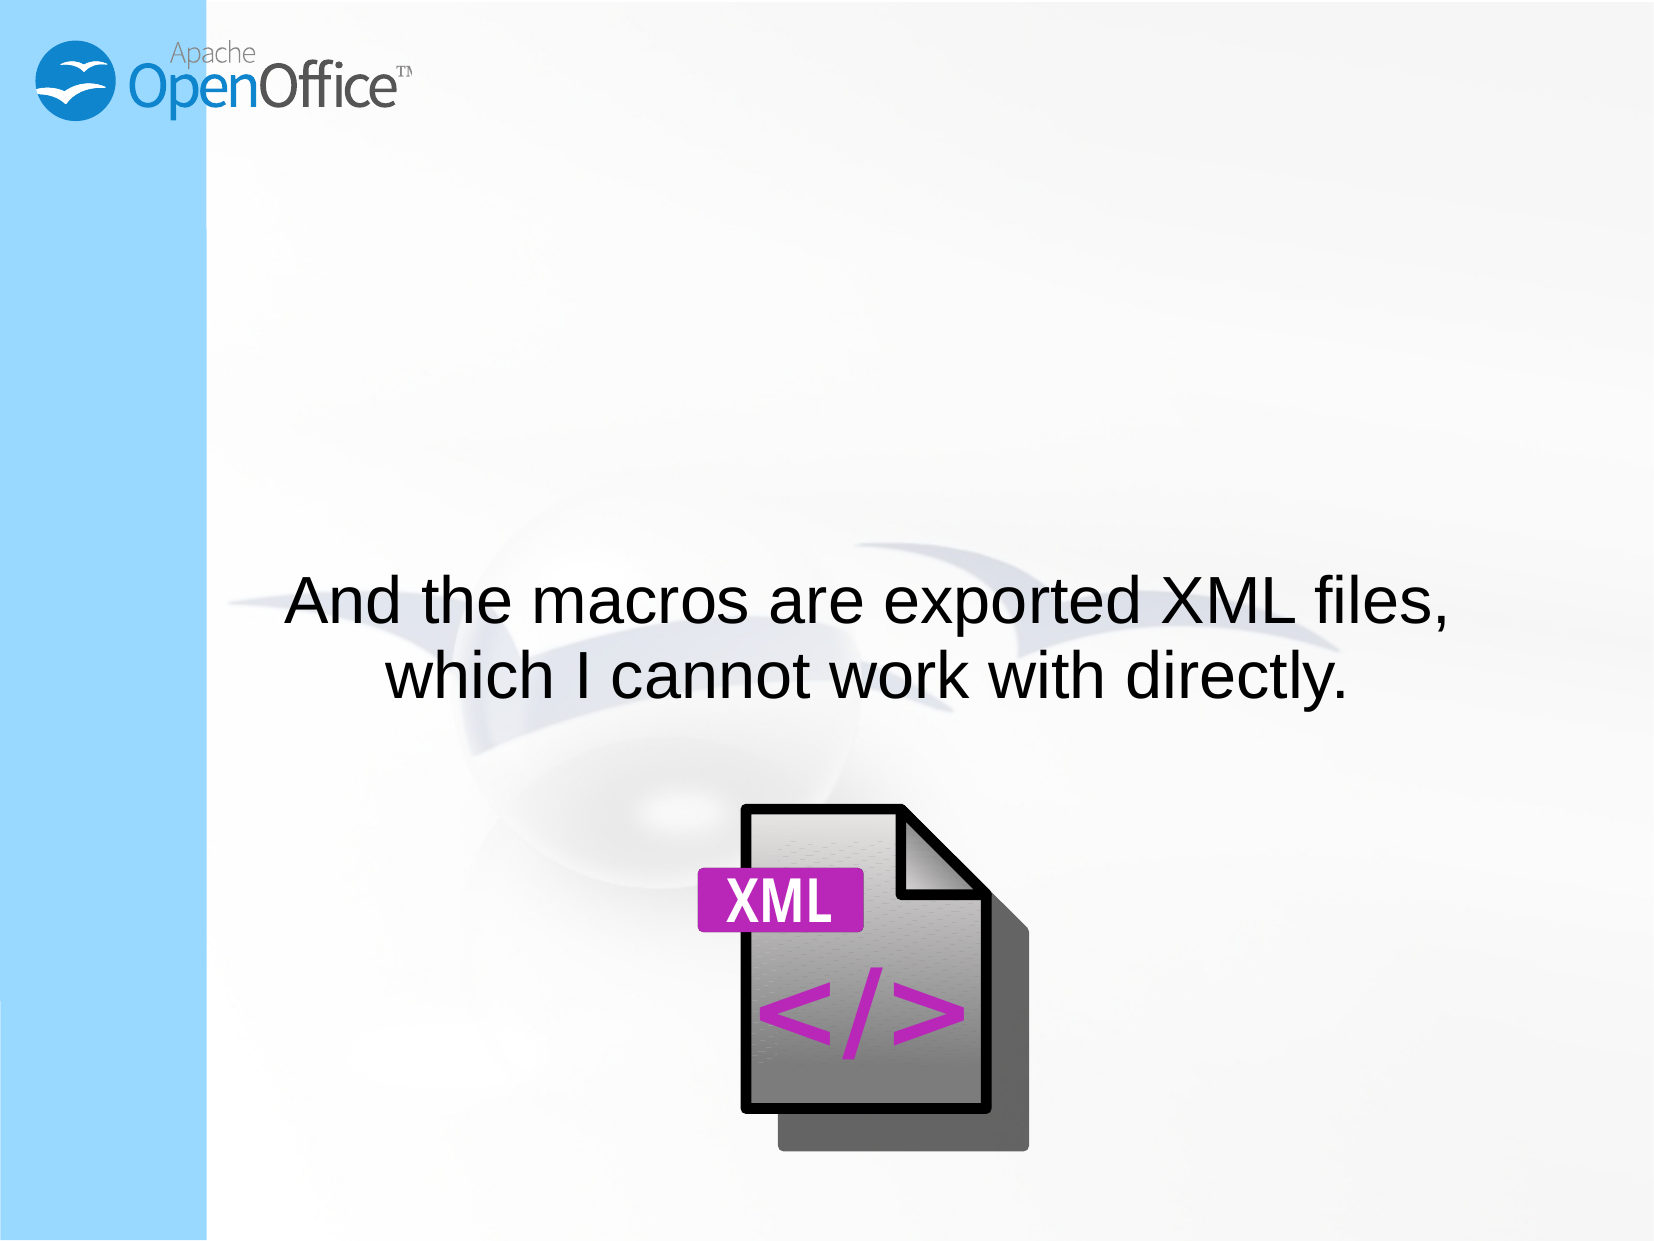

# And the macros are exported XML files,
which I cannot work with directly.